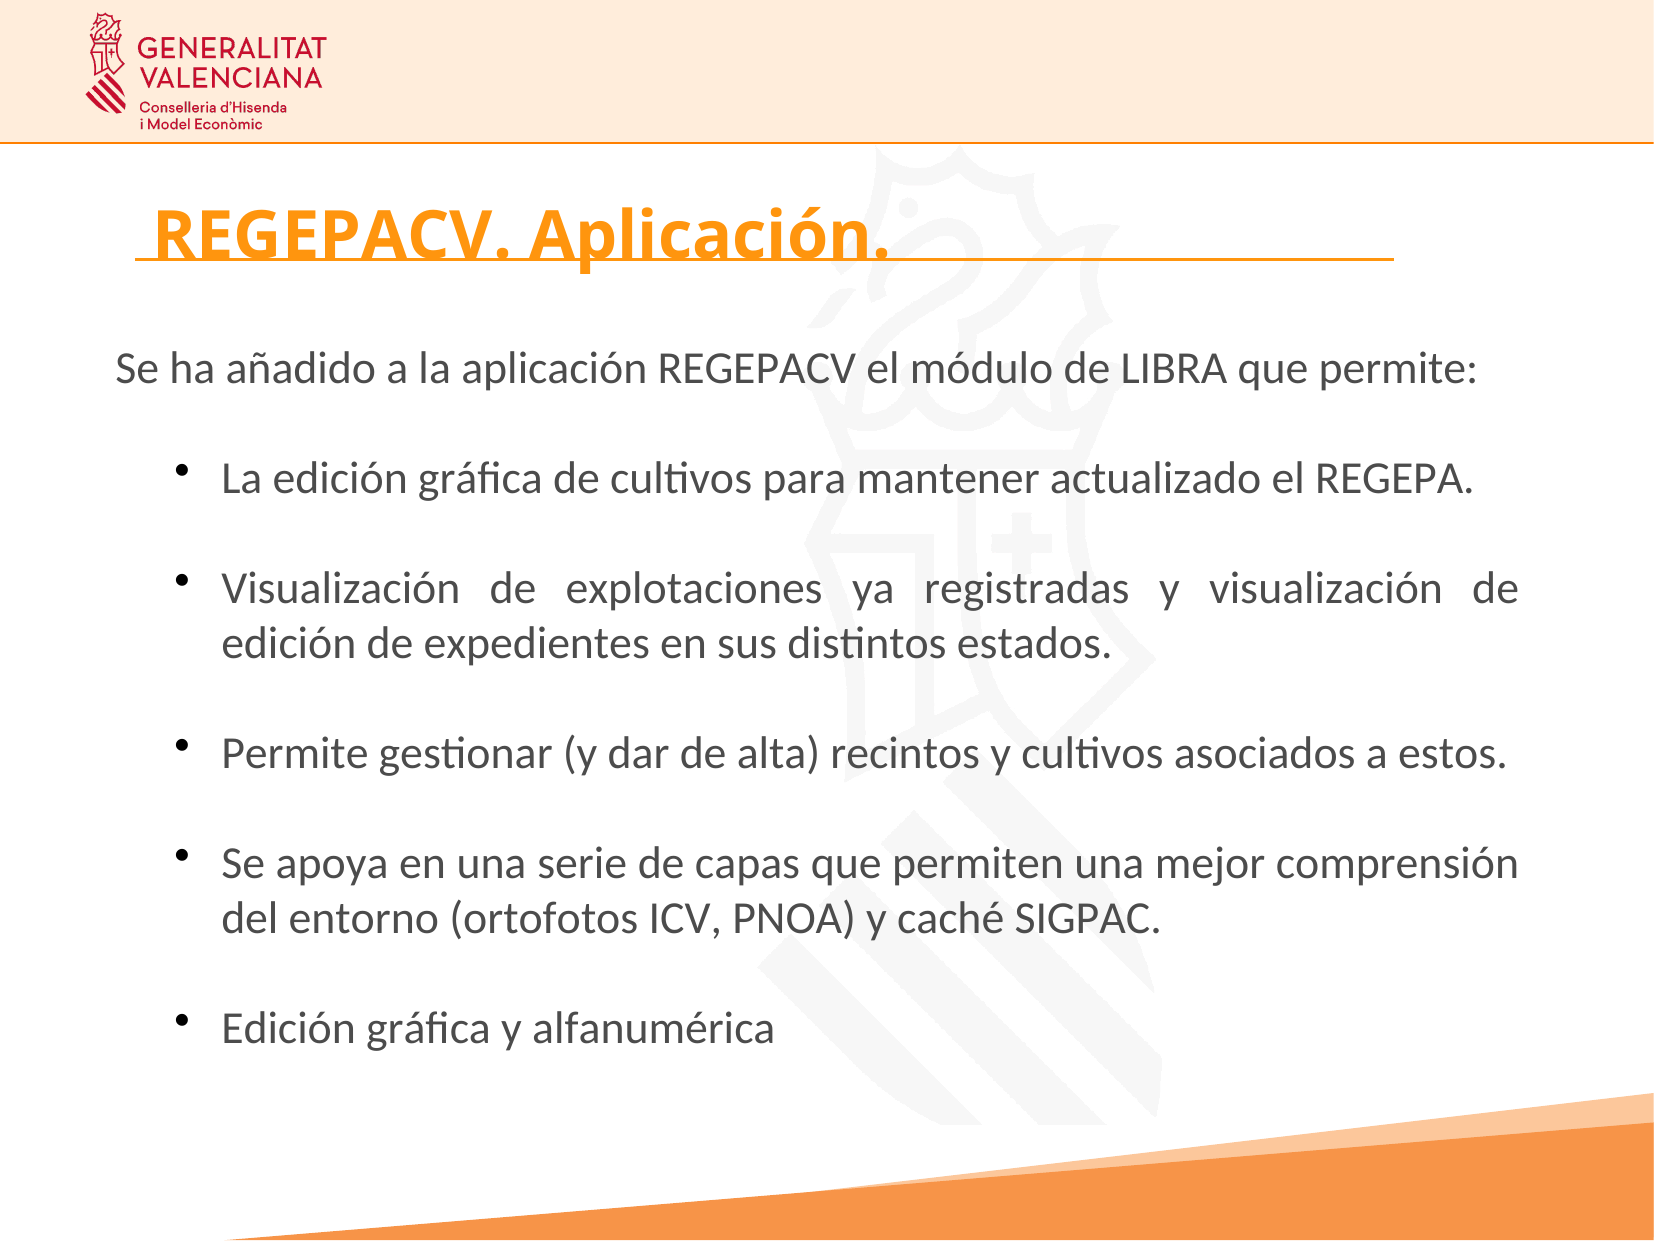

REGEPACV. Aplicación.
Se ha añadido a la aplicación REGEPACV el módulo de LIBRA que permite:
La edición gráfica de cultivos para mantener actualizado el REGEPA.
Visualización de explotaciones ya registradas y visualización de edición de expedientes en sus distintos estados.
Permite gestionar (y dar de alta) recintos y cultivos asociados a estos.
Se apoya en una serie de capas que permiten una mejor comprensión del entorno (ortofotos ICV, PNOA) y caché SIGPAC.
Edición gráfica y alfanumérica